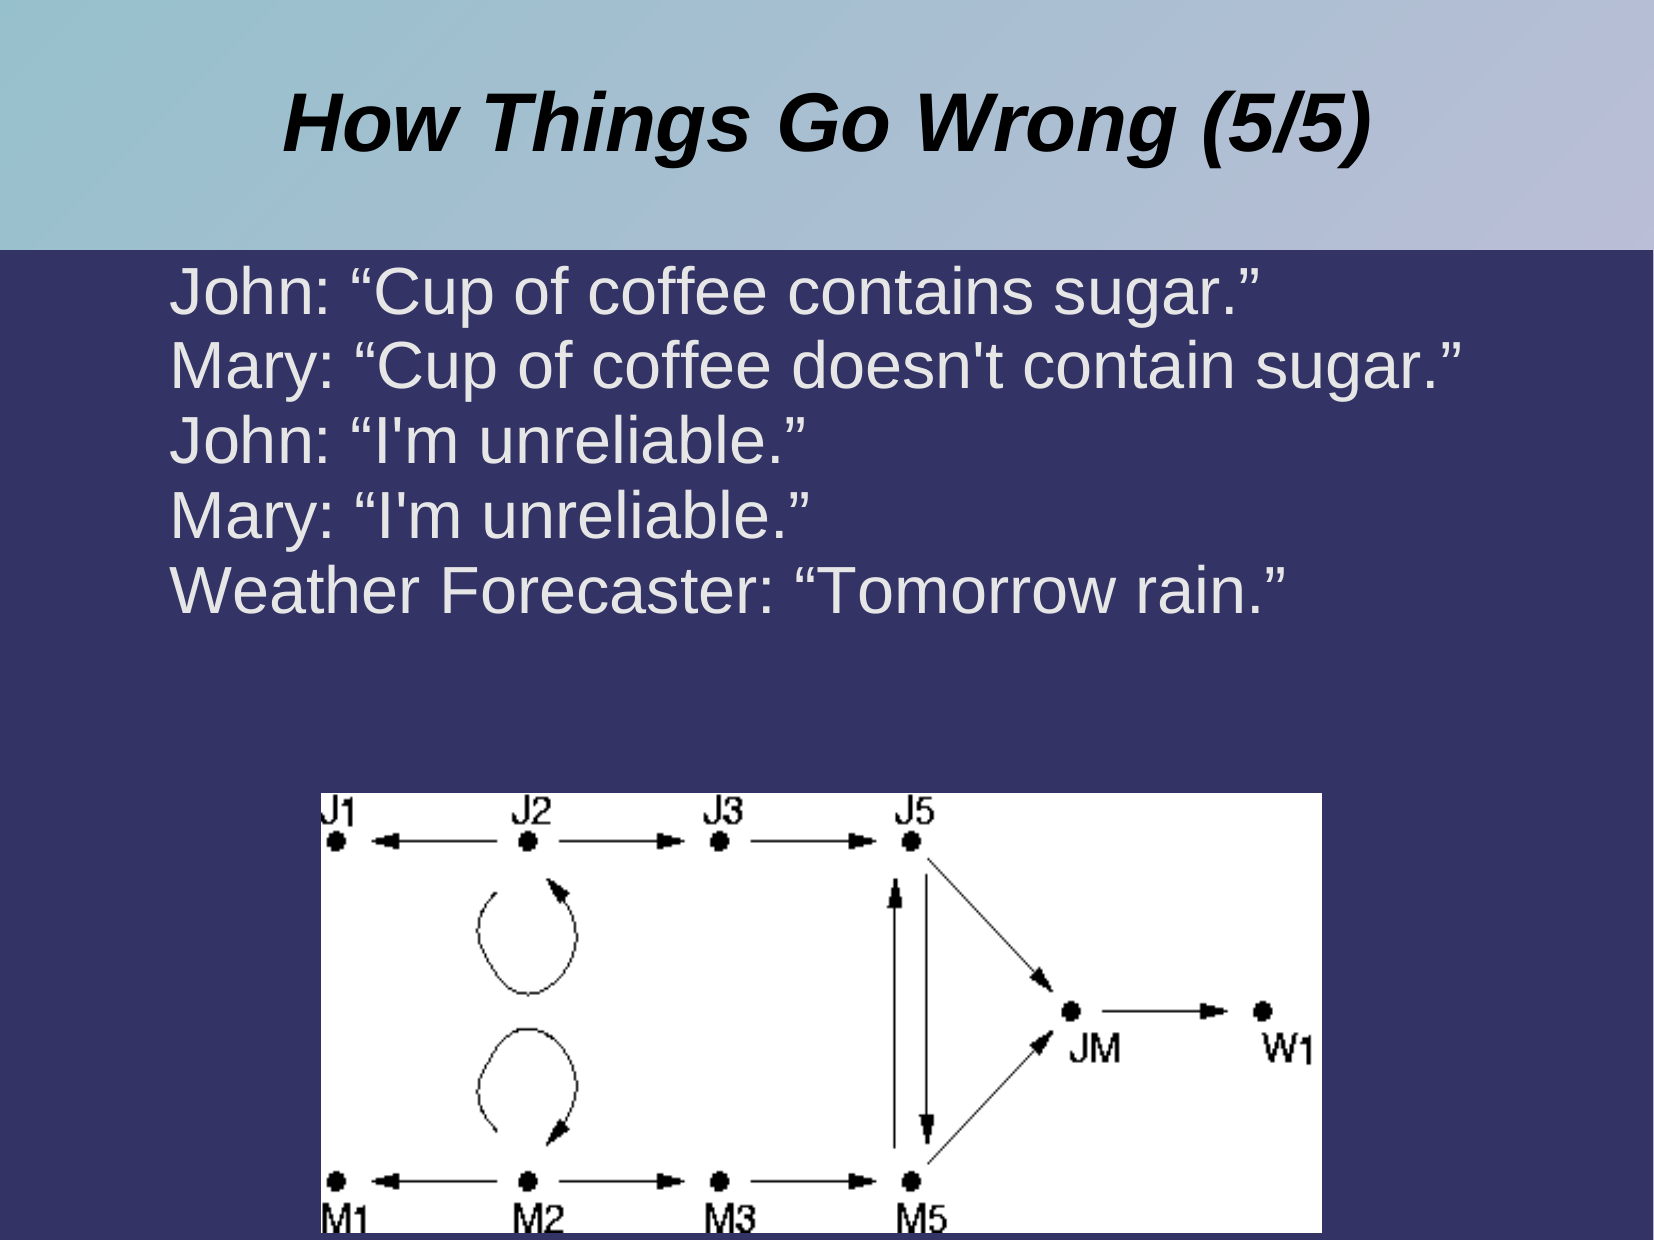

# How Things Go Wrong (5/5)
John: “Cup of coffee contains sugar.”
Mary: “Cup of coffee doesn't contain sugar.”
John: “I'm unreliable.”
Mary: “I'm unreliable.”
Weather Forecaster: “Tomorrow rain.”